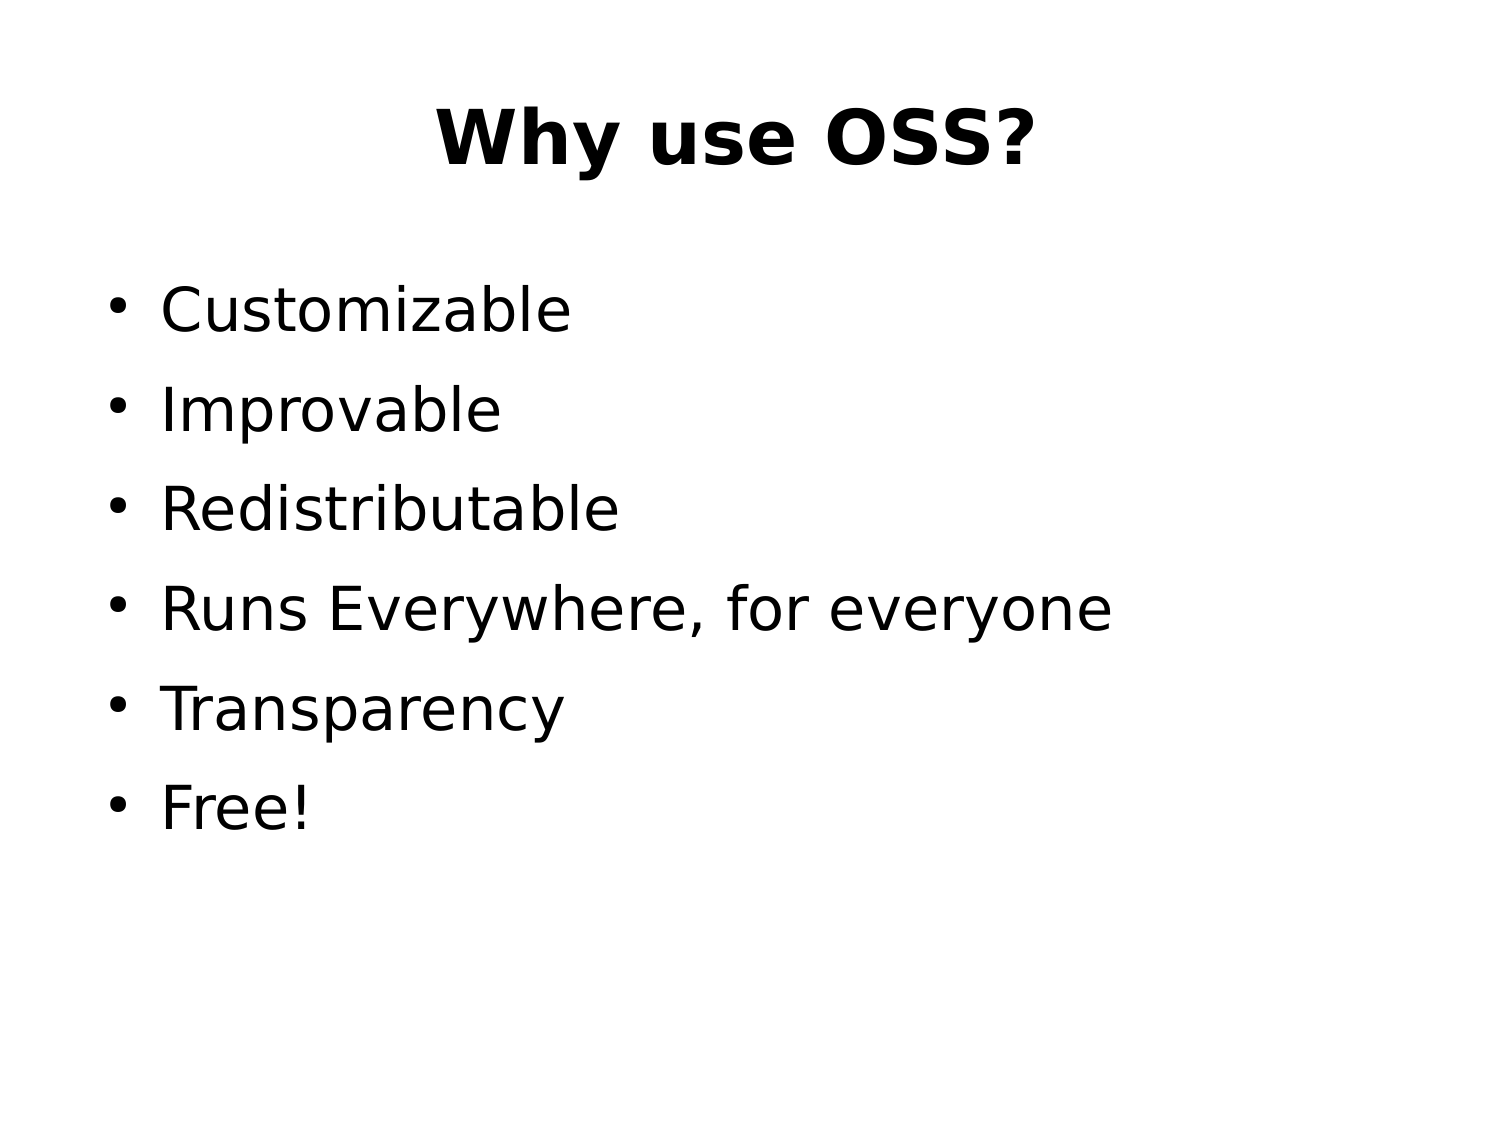

# Why use OSS?
Customizable
Improvable
Redistributable
Runs Everywhere, for everyone
Transparency
Free!